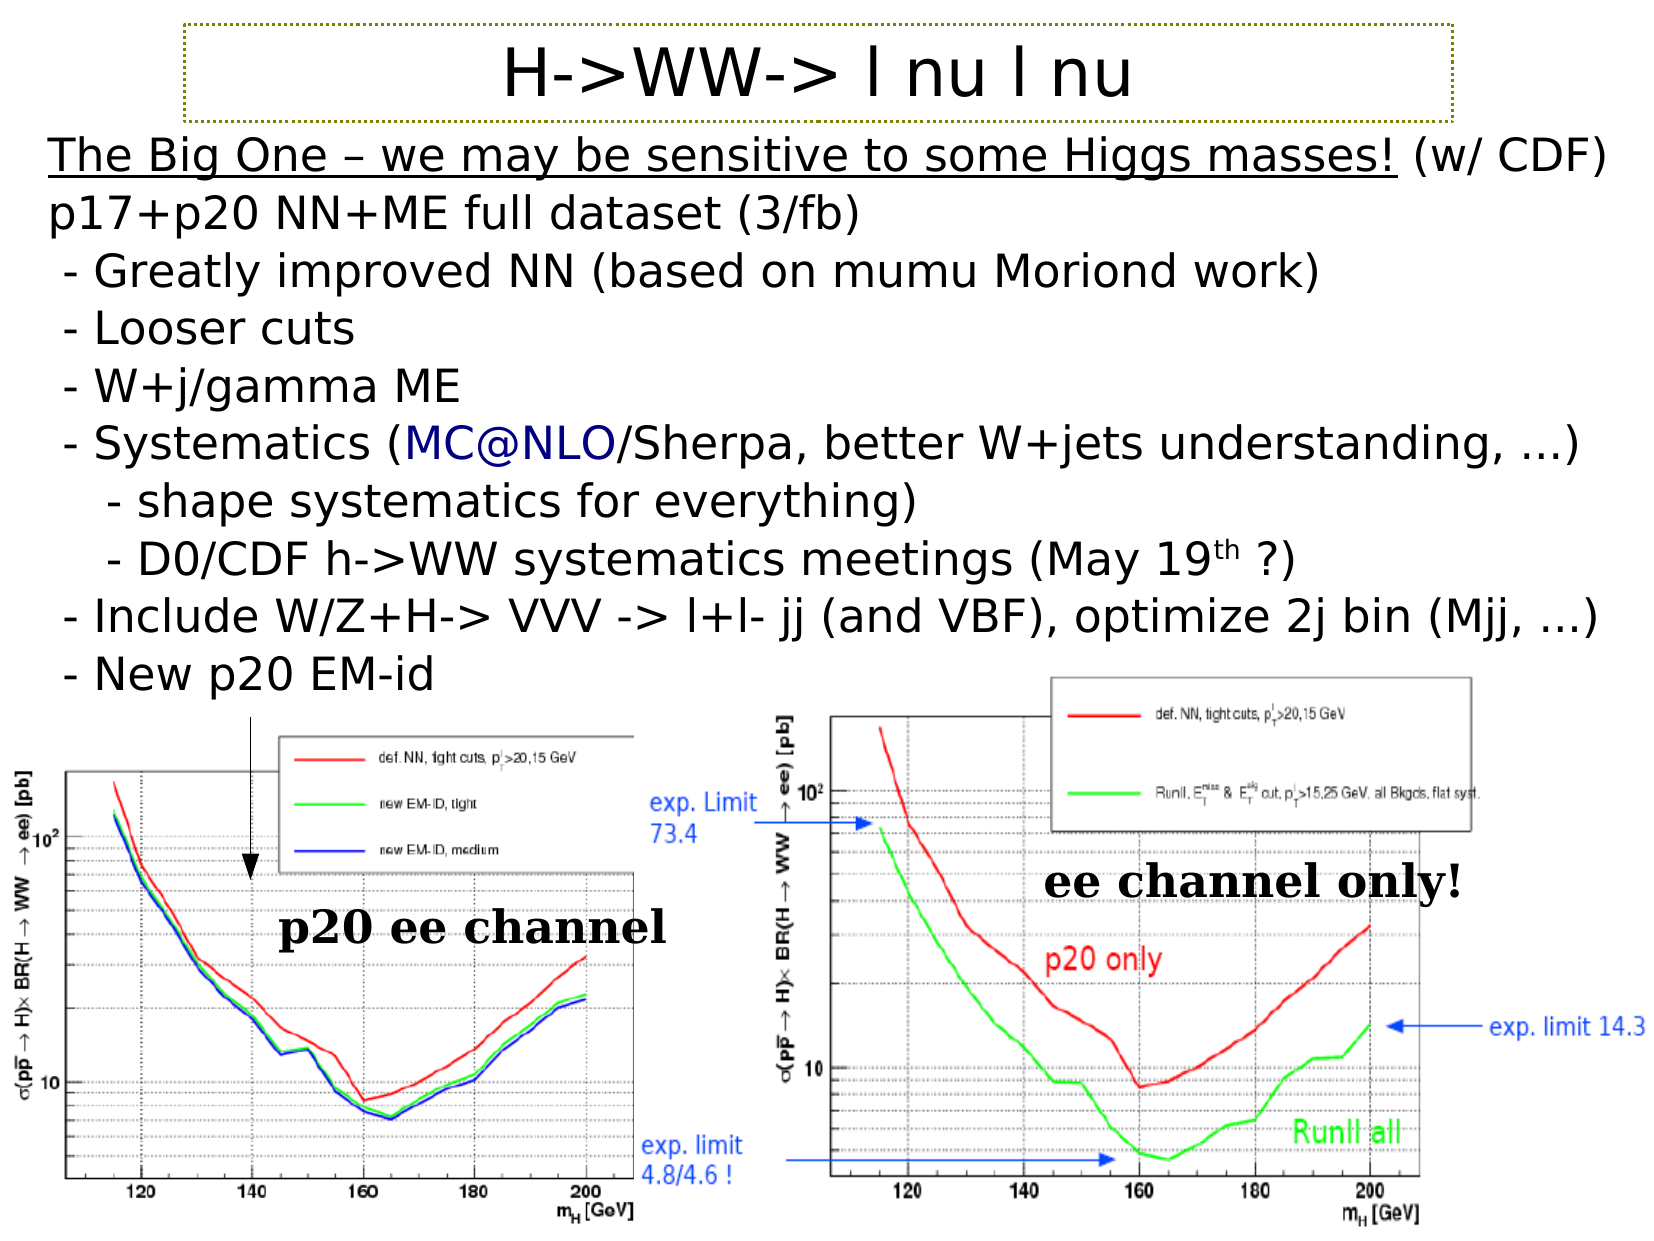

# H->WW-> l nu l nu
The Big One – we may be sensitive to some Higgs masses! (w/ CDF)
p17+p20 NN+ME full dataset (3/fb)
 - Greatly improved NN (based on mumu Moriond work)
 - Looser cuts
 - W+j/gamma ME
 - Systematics (MC@NLO/Sherpa, better W+jets understanding, ...)
 - shape systematics for everything)
 - D0/CDF h->WW systematics meetings (May 19th ?)
 - Include W/Z+H-> VVV -> l+l- jj (and VBF), optimize 2j bin (Mjj, ...)
 - New p20 EM-id
ee channel only!
p20 ee channel